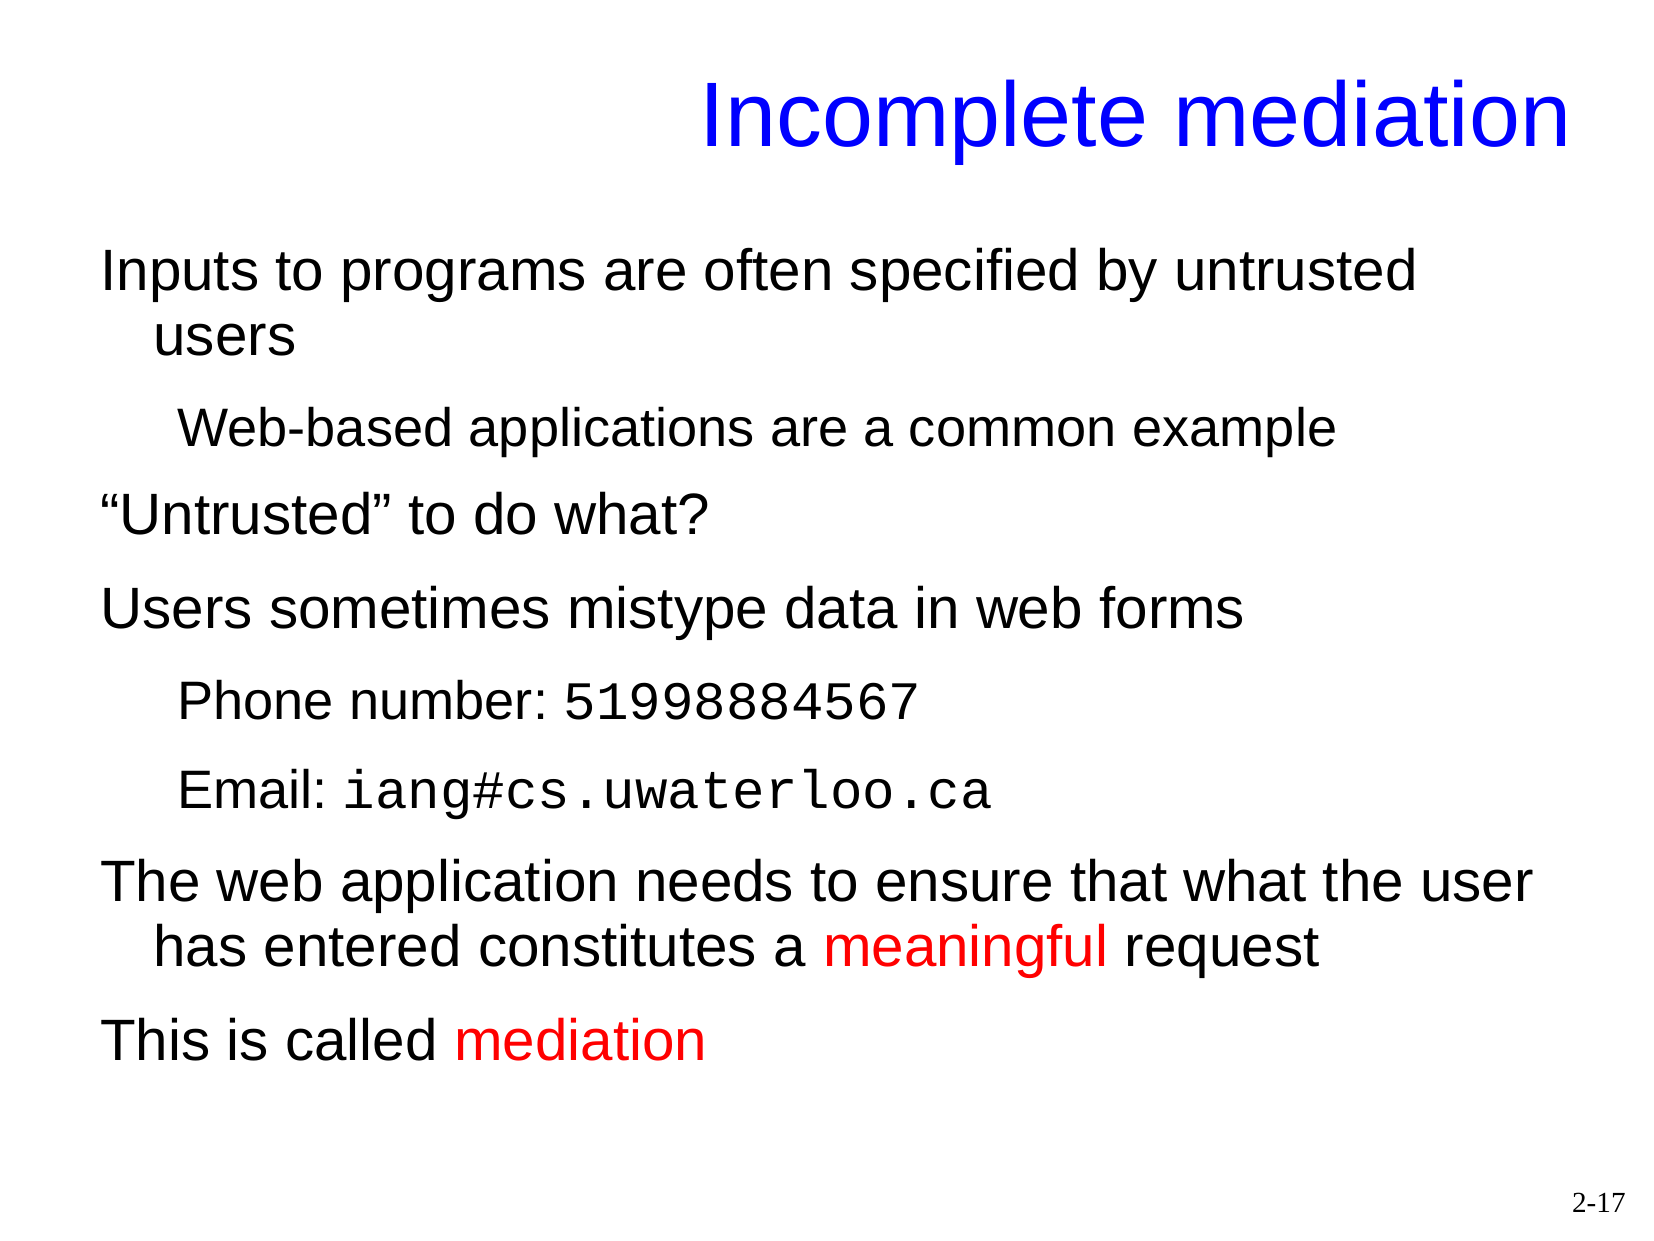

# Incomplete mediation
Inputs to programs are often specified by untrusted users
Web-based applications are a common example
“Untrusted” to do what?
Users sometimes mistype data in web forms
Phone number: 51998884567
Email: iang#cs.uwaterloo.ca
The web application needs to ensure that what the user has entered constitutes a meaningful request
This is called mediation